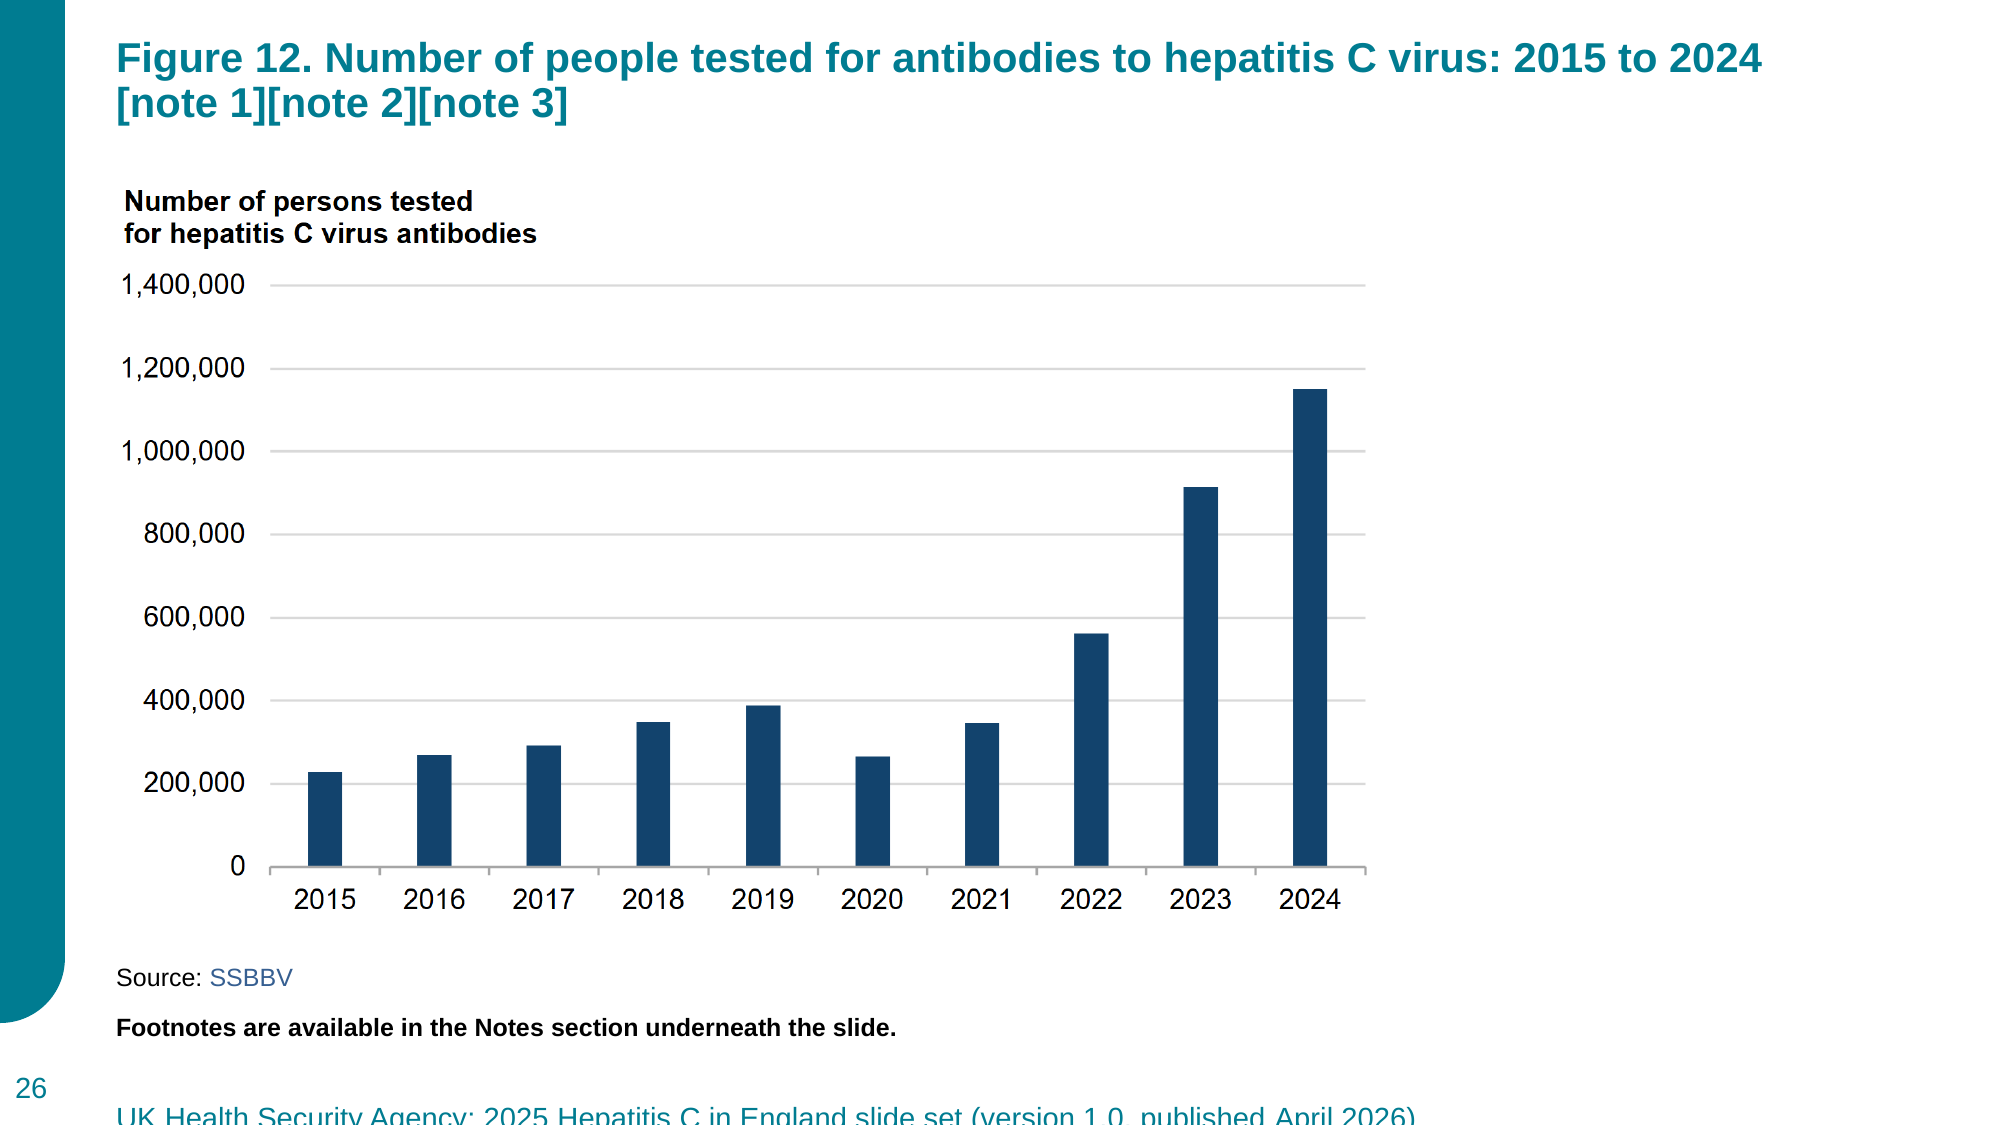

# Figure 12. Number of people tested for antibodies to hepatitis C virus: 2015 to 2024 [note 1][note 2][note 3]
Source: SSBBV
Footnotes are available in the Notes section underneath the slide.
26
UK Health Security Agency: 2025 Hepatitis C in England slide set (version 1.0, published April 2026)